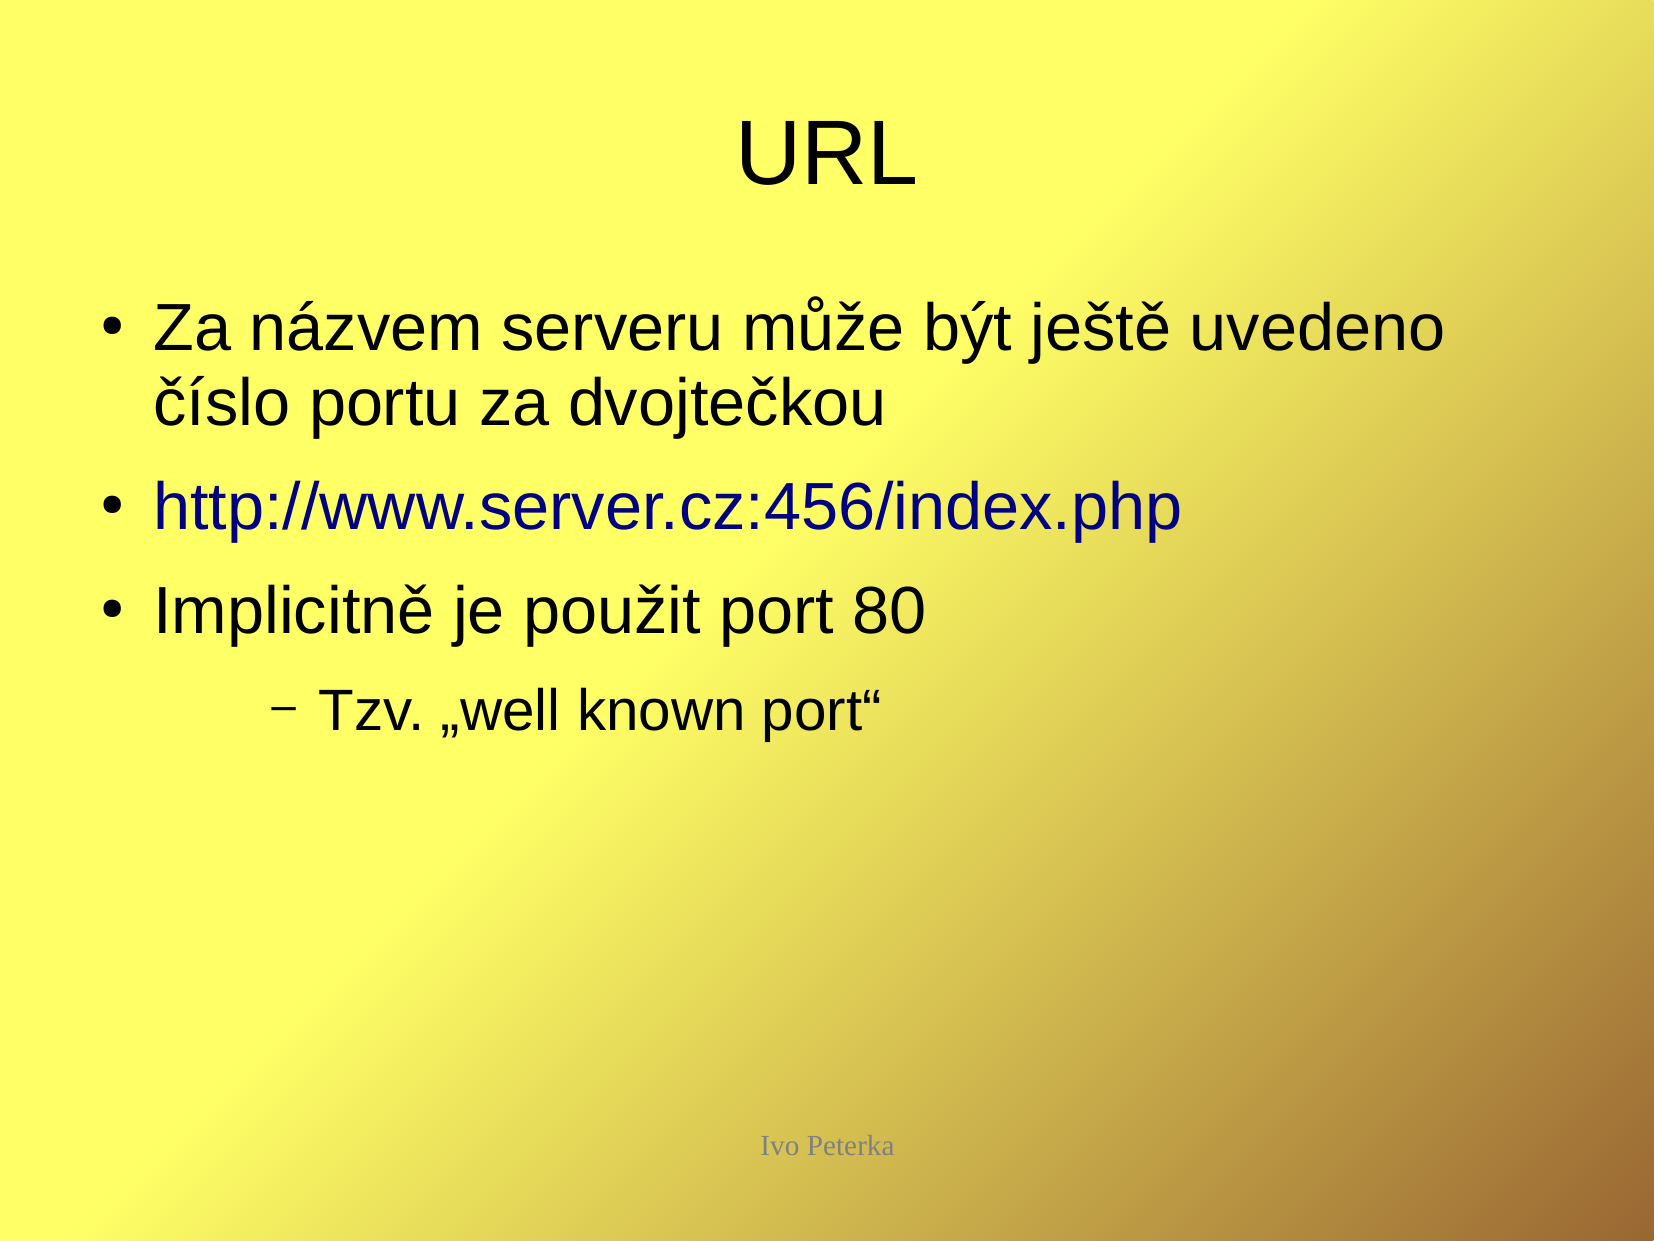

# URL
Za názvem serveru může být ještě uvedeno číslo portu za dvojtečkou
http://www.server.cz:456/index.php
Implicitně je použit port 80
Tzv. „well known port“